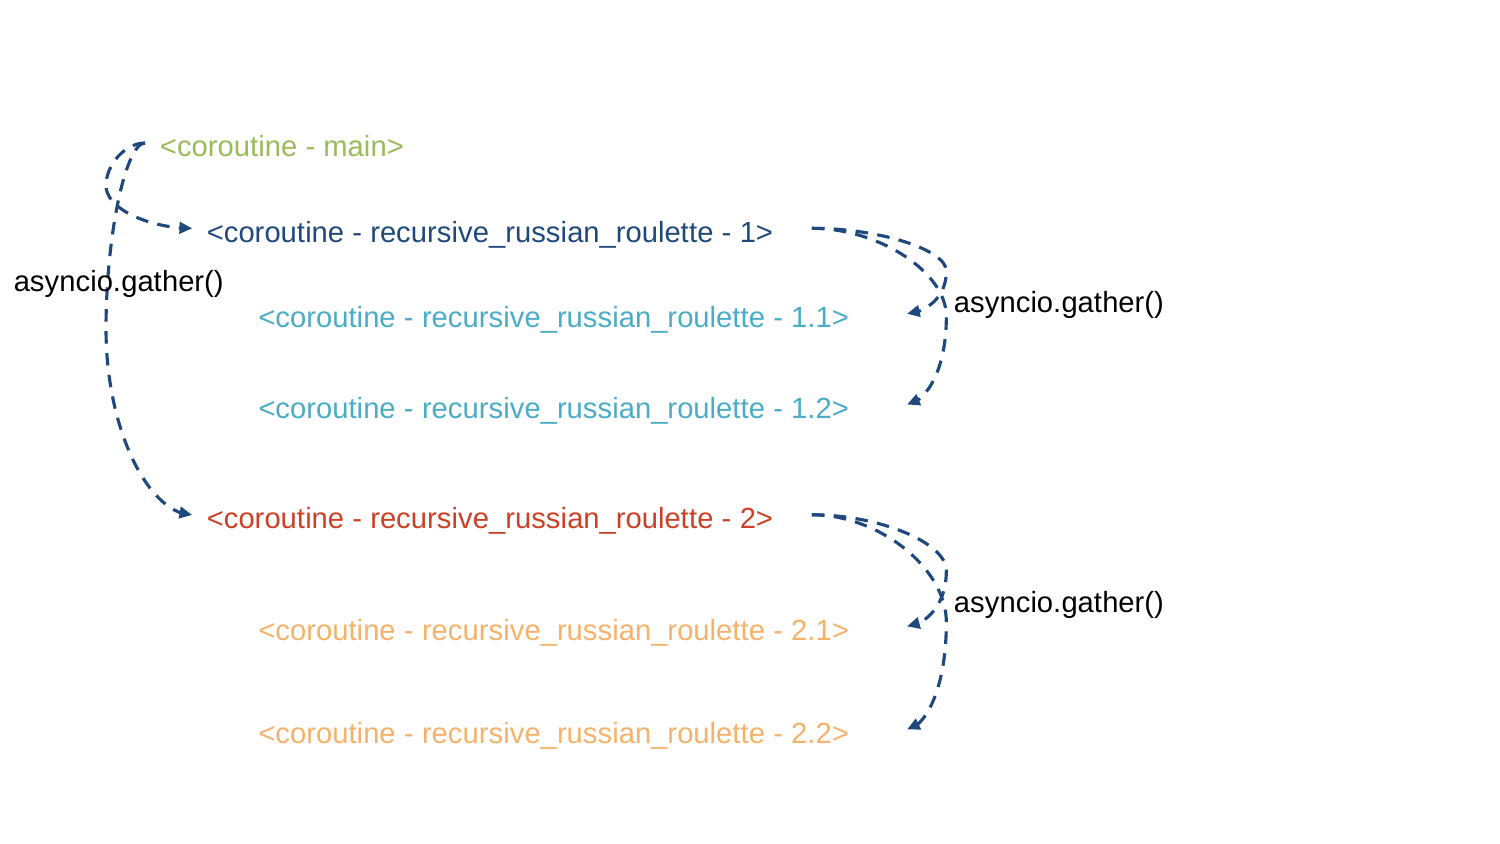

<coroutine - main>
<coroutine - recursive_russian_roulette - 1>
asyncio.gather()
asyncio.gather()
<coroutine - recursive_russian_roulette - 1.1>
<coroutine - recursive_russian_roulette - 1.2>
<coroutine - recursive_russian_roulette - 2>
asyncio.gather()
<coroutine - recursive_russian_roulette - 2.1>
<coroutine - recursive_russian_roulette - 2.2>